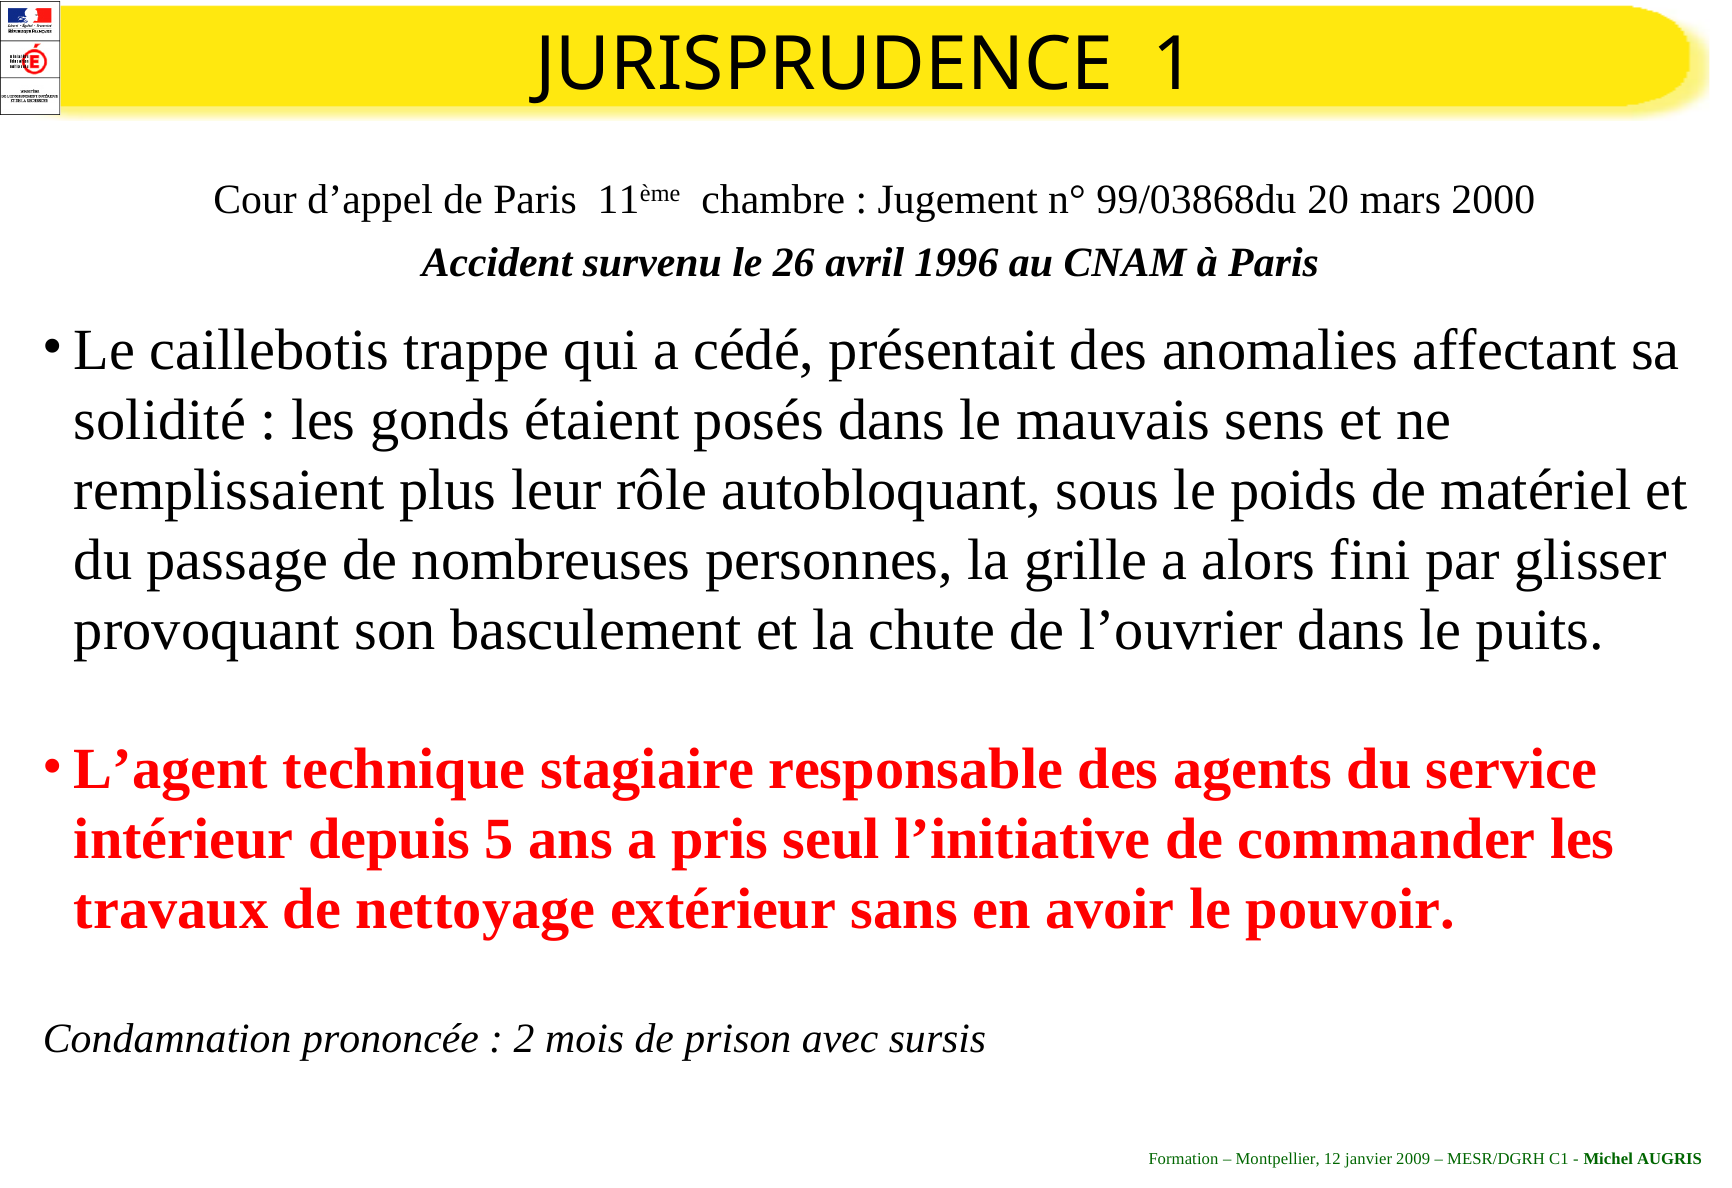

JURISPRUDENCE 1
Cour d’appel de Paris 11ème chambre : Jugement n° 99/03868du 20 mars 2000
Accident survenu le 26 avril 1996 au CNAM à Paris
Le caillebotis trappe qui a cédé, présentait des anomalies affectant sa solidité : les gonds étaient posés dans le mauvais sens et ne remplissaient plus leur rôle autobloquant, sous le poids de matériel et du passage de nombreuses personnes, la grille a alors fini par glisser provoquant son basculement et la chute de l’ouvrier dans le puits.
L’agent technique stagiaire responsable des agents du service intérieur depuis 5 ans a pris seul l’initiative de commander les travaux de nettoyage extérieur sans en avoir le pouvoir.
Condamnation prononcée : 2 mois de prison avec sursis